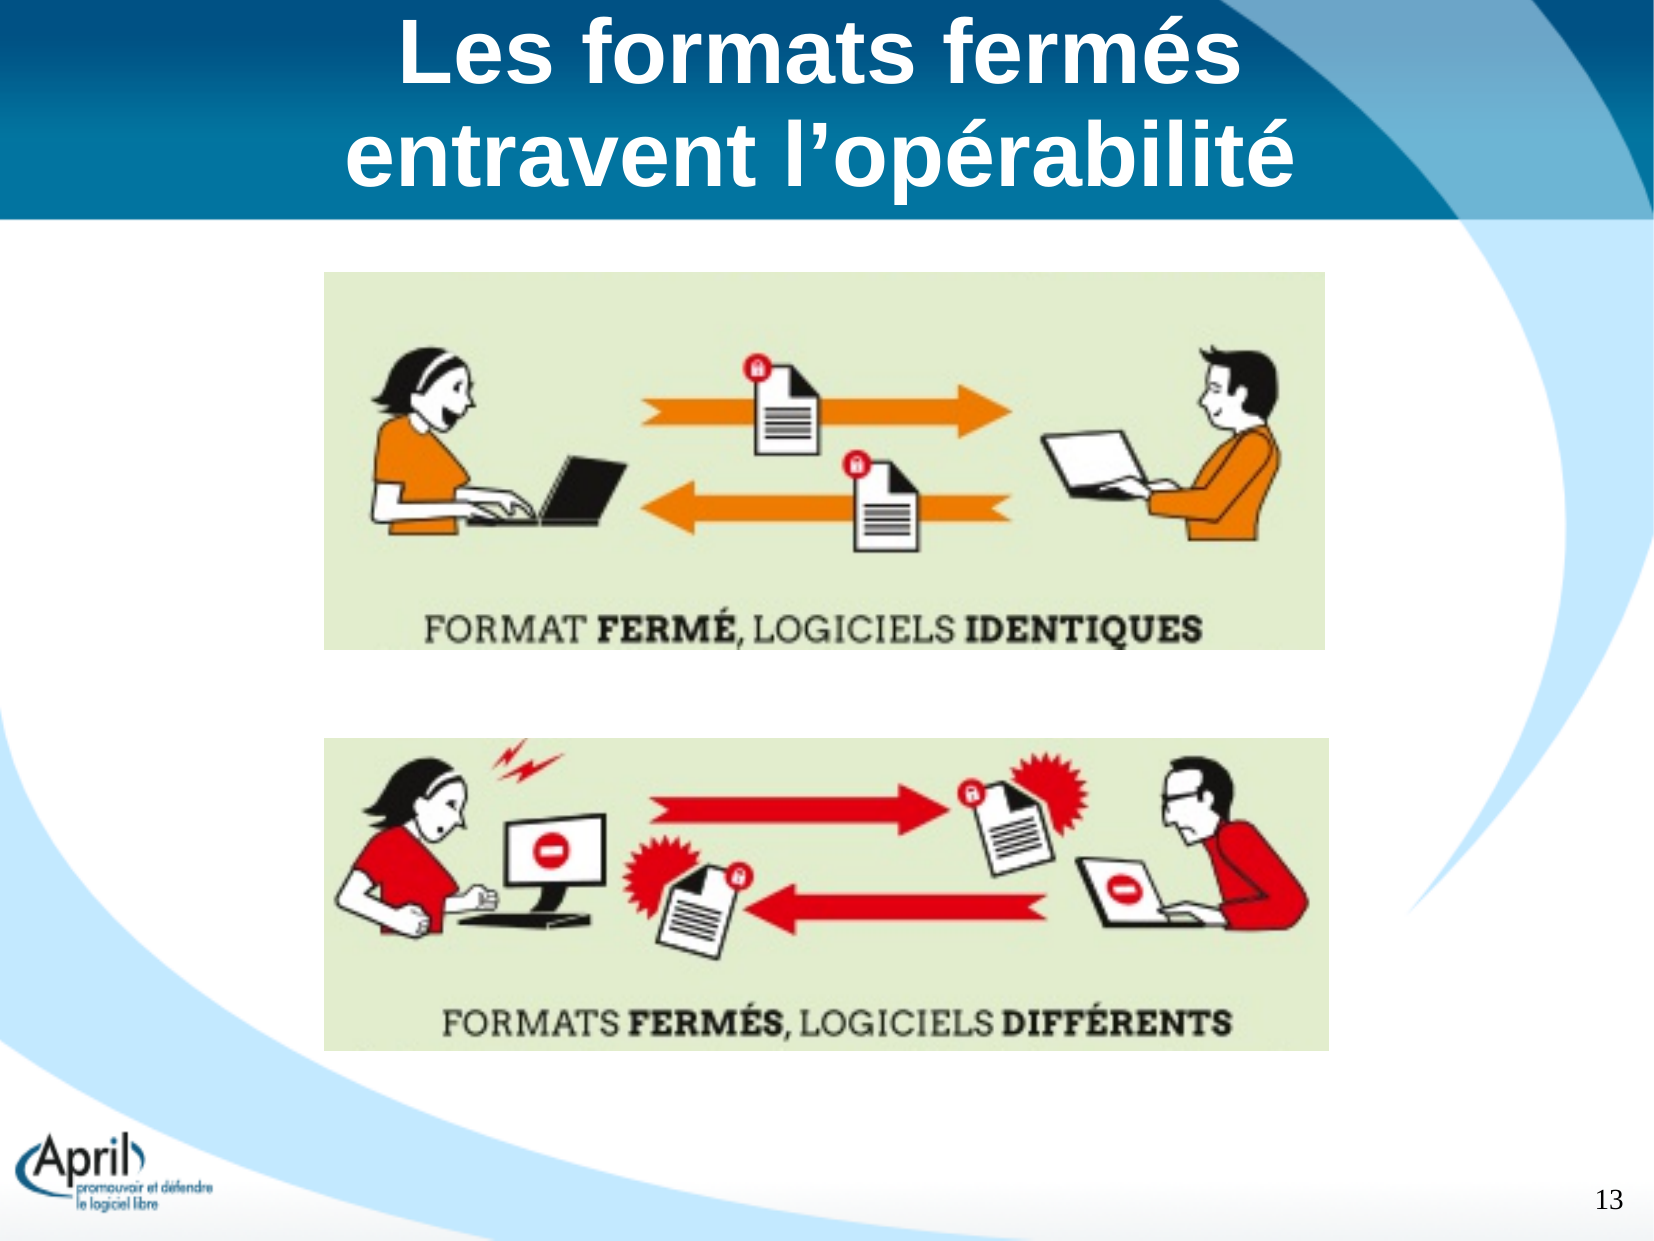

# Les formats fermés entravent l’opérabilité
13